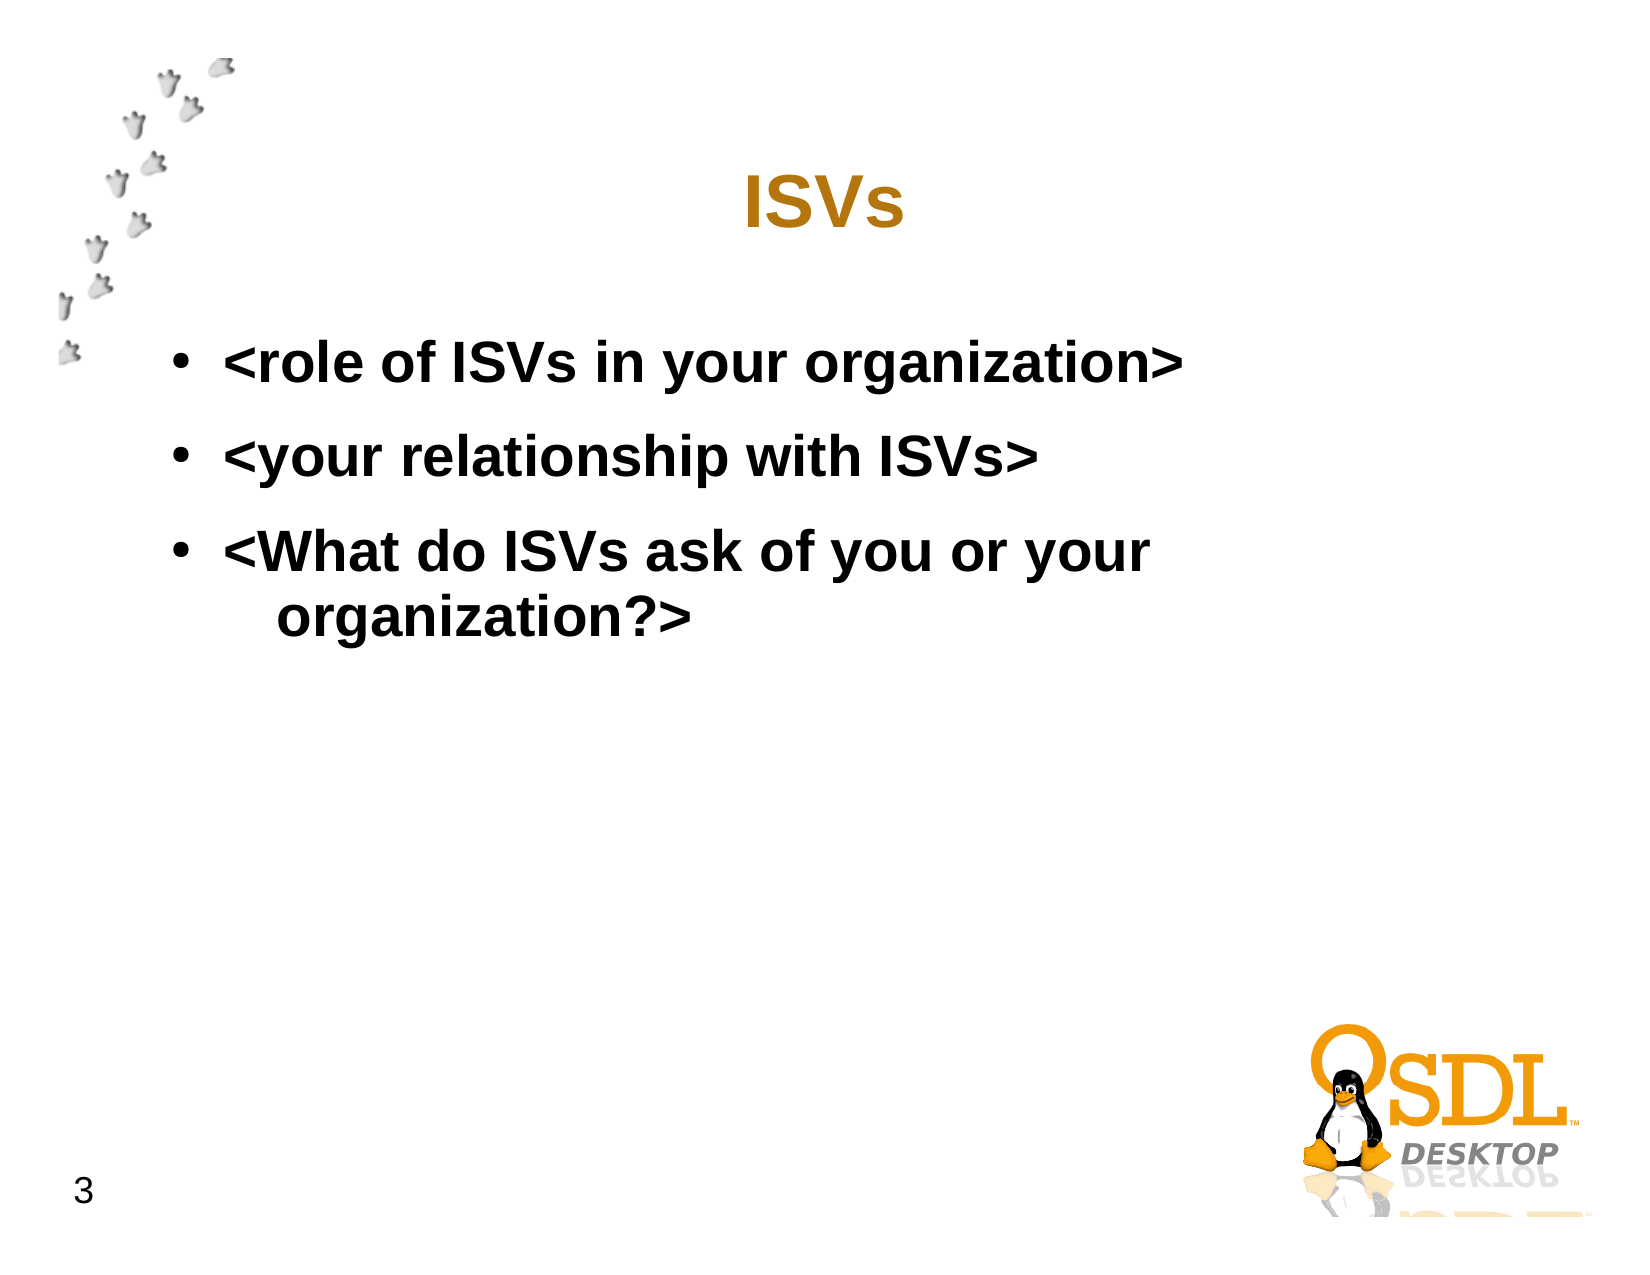

# ISVs
<role of ISVs in your organization>
<your relationship with ISVs>
<What do ISVs ask of you or your organization?>